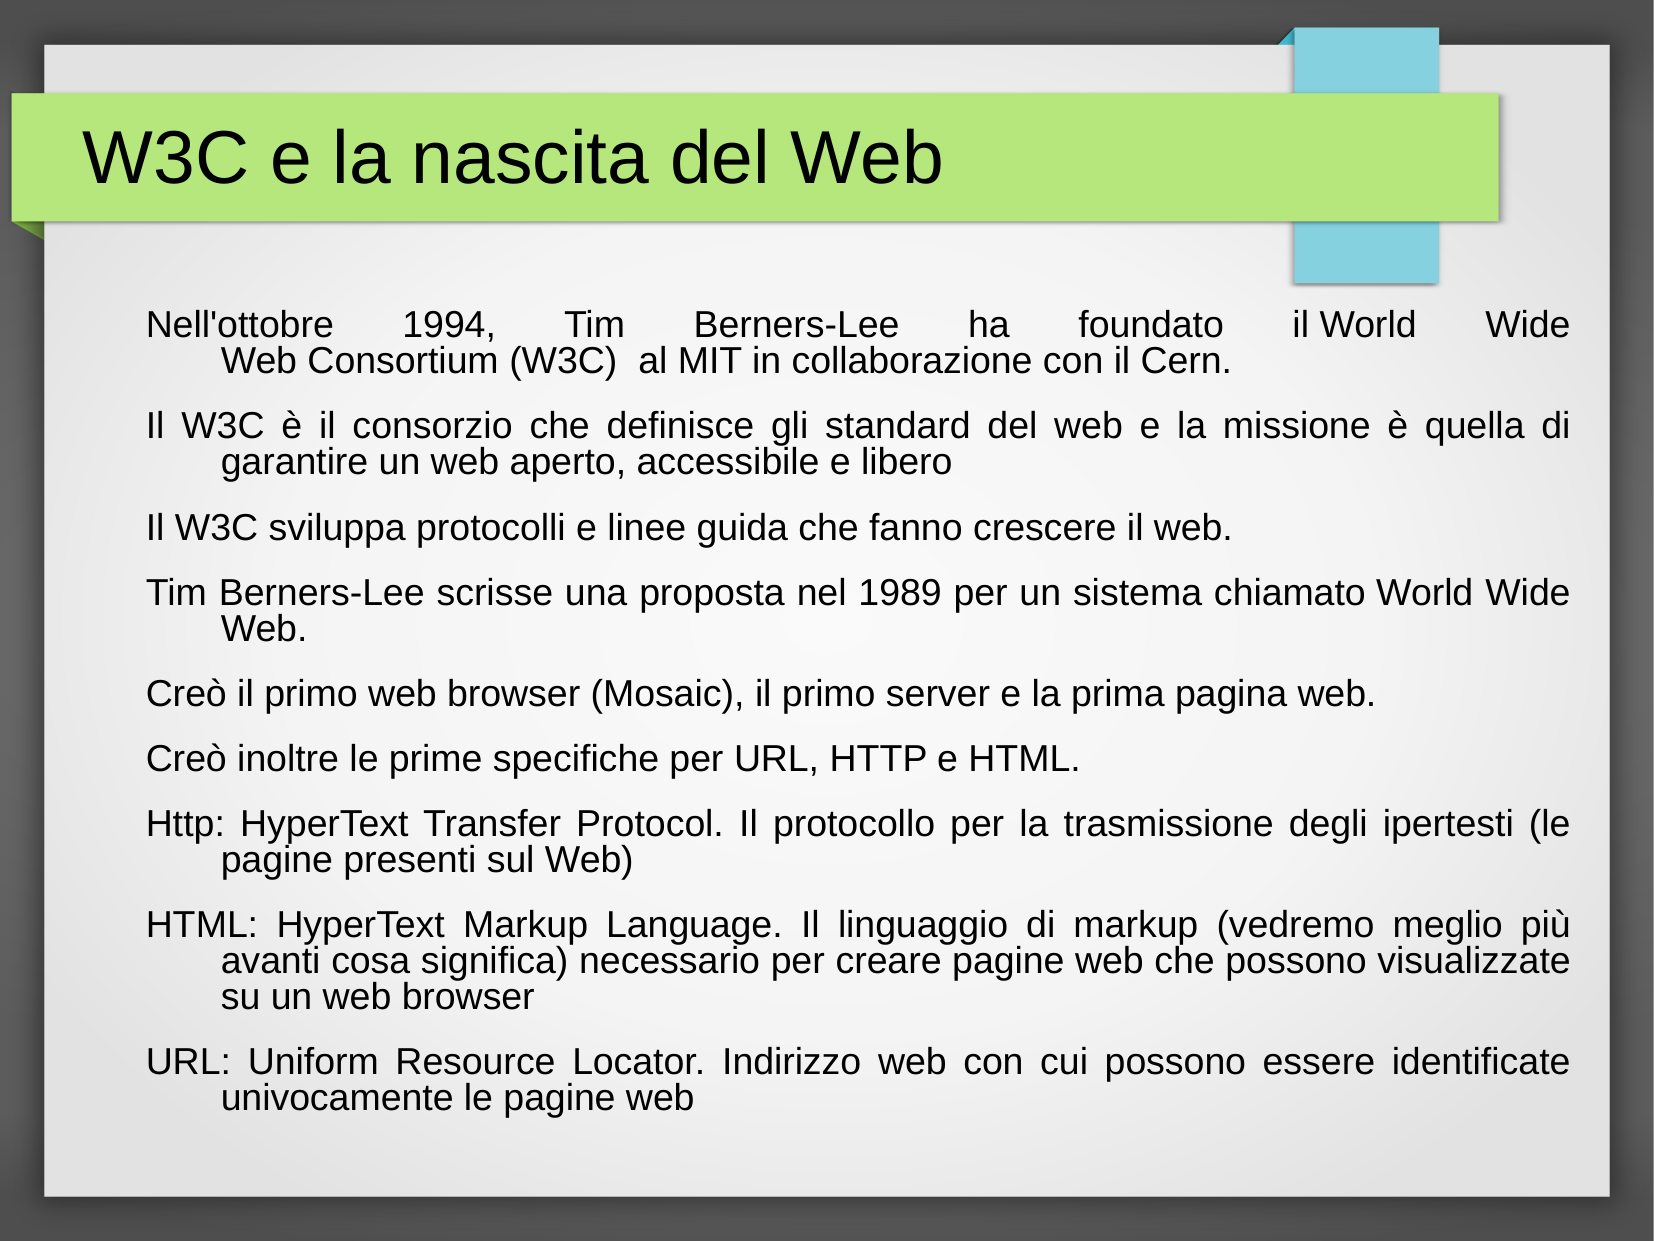

# W3C e la nascita del Web
Nell'ottobre 1994, Tim Berners-Lee ha foundato il World Wide Web Consortium (W3C)  al MIT in collaborazione con il Cern.
Il W3C è il consorzio che definisce gli standard del web e la missione è quella di garantire un web aperto, accessibile e libero
Il W3C sviluppa protocolli e linee guida che fanno crescere il web.
Tim Berners-Lee scrisse una proposta nel 1989 per un sistema chiamato World Wide Web.
Creò il primo web browser (Mosaic), il primo server e la prima pagina web.
Creò inoltre le prime specifiche per URL, HTTP e HTML.
Http: HyperText Transfer Protocol. Il protocollo per la trasmissione degli ipertesti (le pagine presenti sul Web)
HTML: HyperText Markup Language. Il linguaggio di markup (vedremo meglio più avanti cosa significa) necessario per creare pagine web che possono visualizzate su un web browser
URL: Uniform Resource Locator. Indirizzo web con cui possono essere identificate univocamente le pagine web